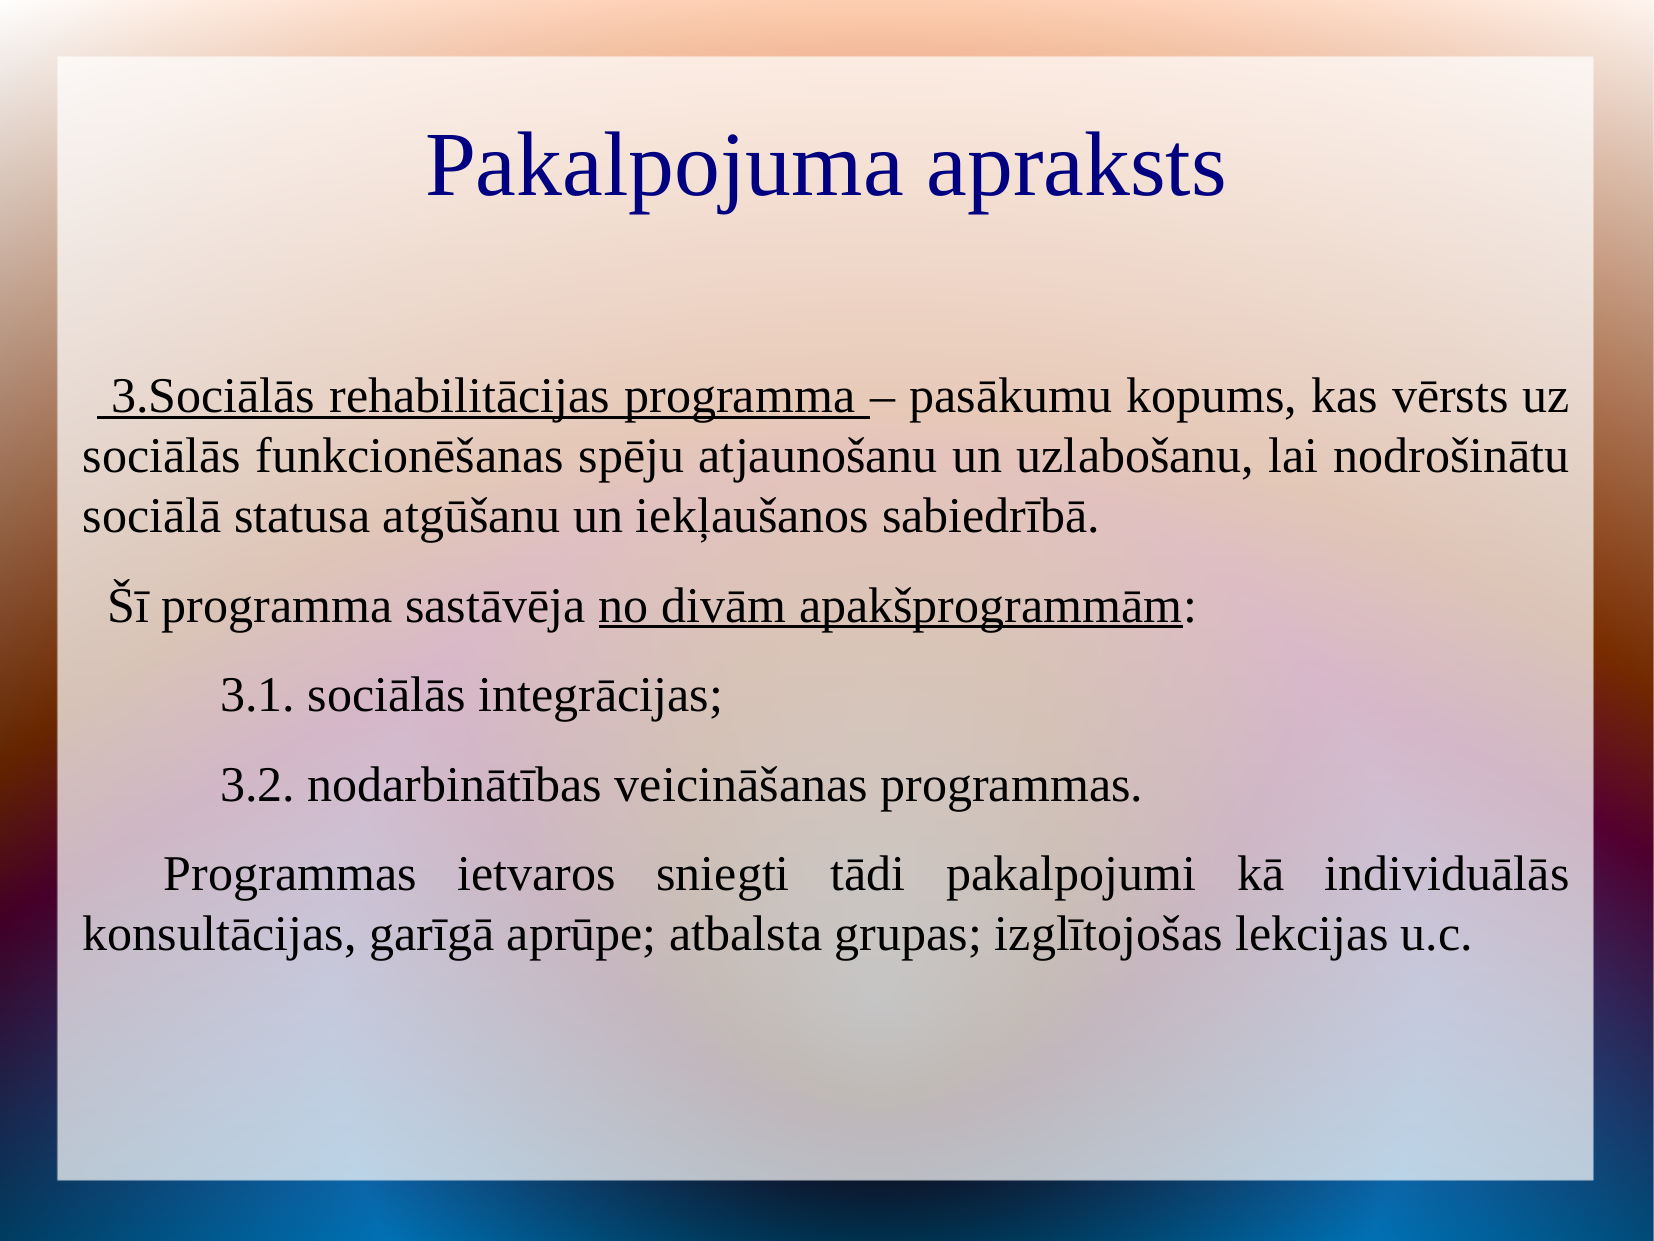

# Pakalpojuma apraksts
 3.Sociālās rehabilitācijas programma – pasākumu kopums, kas vērsts uz sociālās funkcionēšanas spēju atjaunošanu un uzlabošanu, lai nodrošinātu sociālā statusa atgūšanu un iekļaušanos sabiedrībā.
 Šī programma sastāvēja no divām apakšprogrammām:
 3.1. sociālās integrācijas;
 3.2. nodarbinātības veicināšanas programmas.
 Programmas ietvaros sniegti tādi pakalpojumi kā individuālās konsultācijas, garīgā aprūpe; atbalsta grupas; izglītojošas lekcijas u.c.